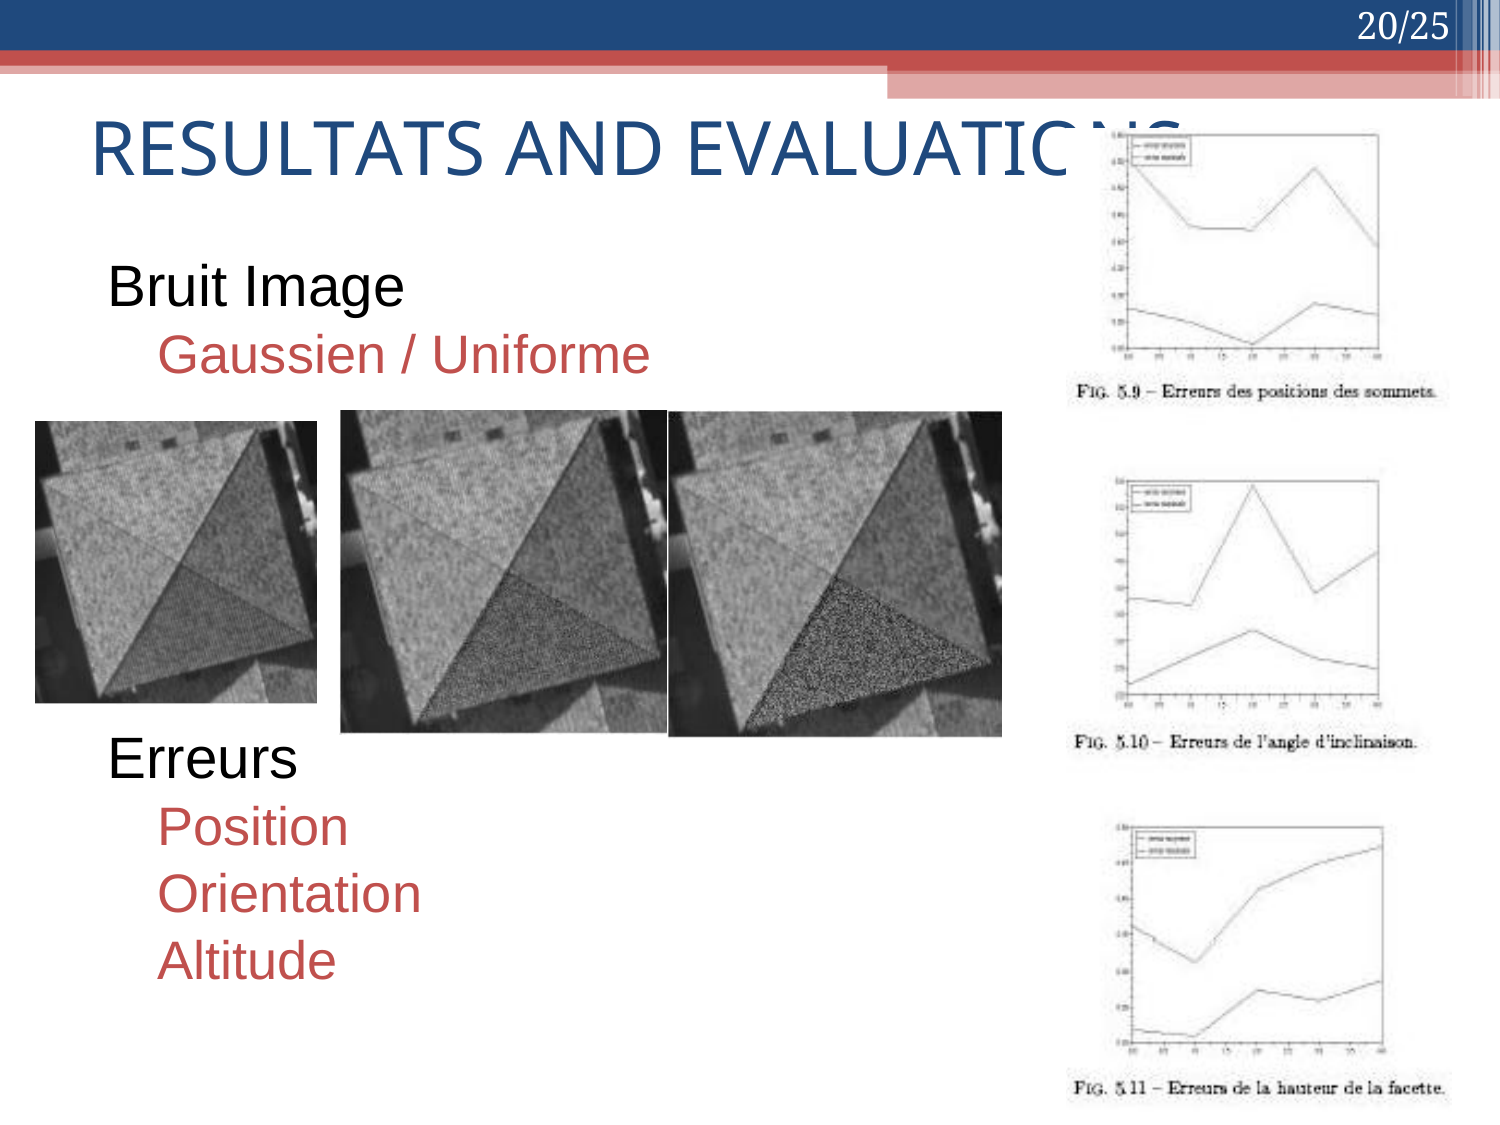

# RESULTATS AND EVALUATIONS
Bruit Image
Gaussien / Uniforme
Erreurs
Position
Orientation
Altitude